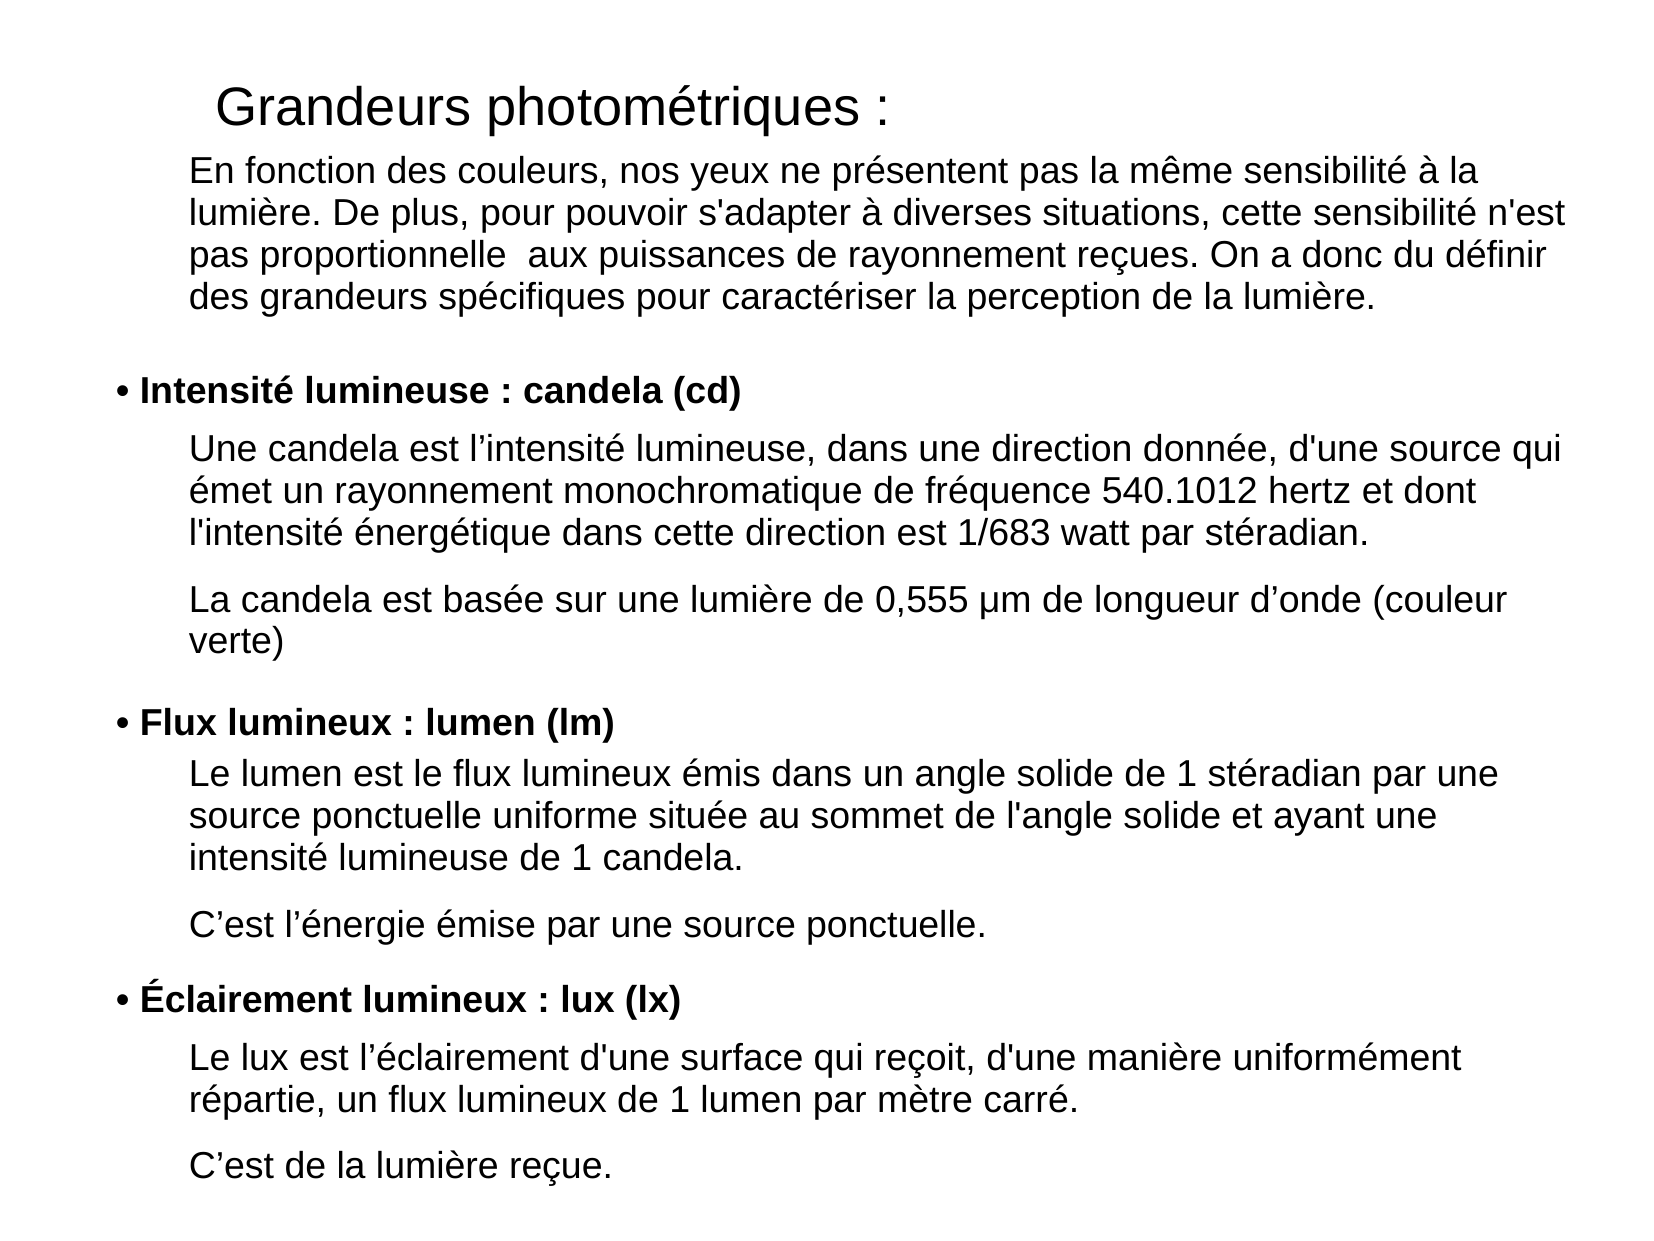

Grandeurs photométriques :
En fonction des couleurs, nos yeux ne présentent pas la même sensibilité à la lumière. De plus, pour pouvoir s'adapter à diverses situations, cette sensibilité n'est pas proportionnelle aux puissances de rayonnement reçues. On a donc du définir des grandeurs spécifiques pour caractériser la perception de la lumière.
• Intensité lumineuse : candela (cd)
Une candela est l’intensité lumineuse, dans une direction donnée, d'une source qui émet un rayonnement monochromatique de fréquence 540.1012 hertz et dont l'intensité énergétique dans cette direction est 1/683 watt par stéradian.
La candela est basée sur une lumière de 0,555 μm de longueur d’onde (couleur verte)
• Flux lumineux : lumen (lm)
Le lumen est le flux lumineux émis dans un angle solide de 1 stéradian par une source ponctuelle uniforme située au sommet de l'angle solide et ayant une intensité lumineuse de 1 candela.
C’est l’énergie émise par une source ponctuelle.
• Éclairement lumineux : lux (lx)
Le lux est l’éclairement d'une surface qui reçoit, d'une manière uniformément répartie, un flux lumineux de 1 lumen par mètre carré.
C’est de la lumière reçue.